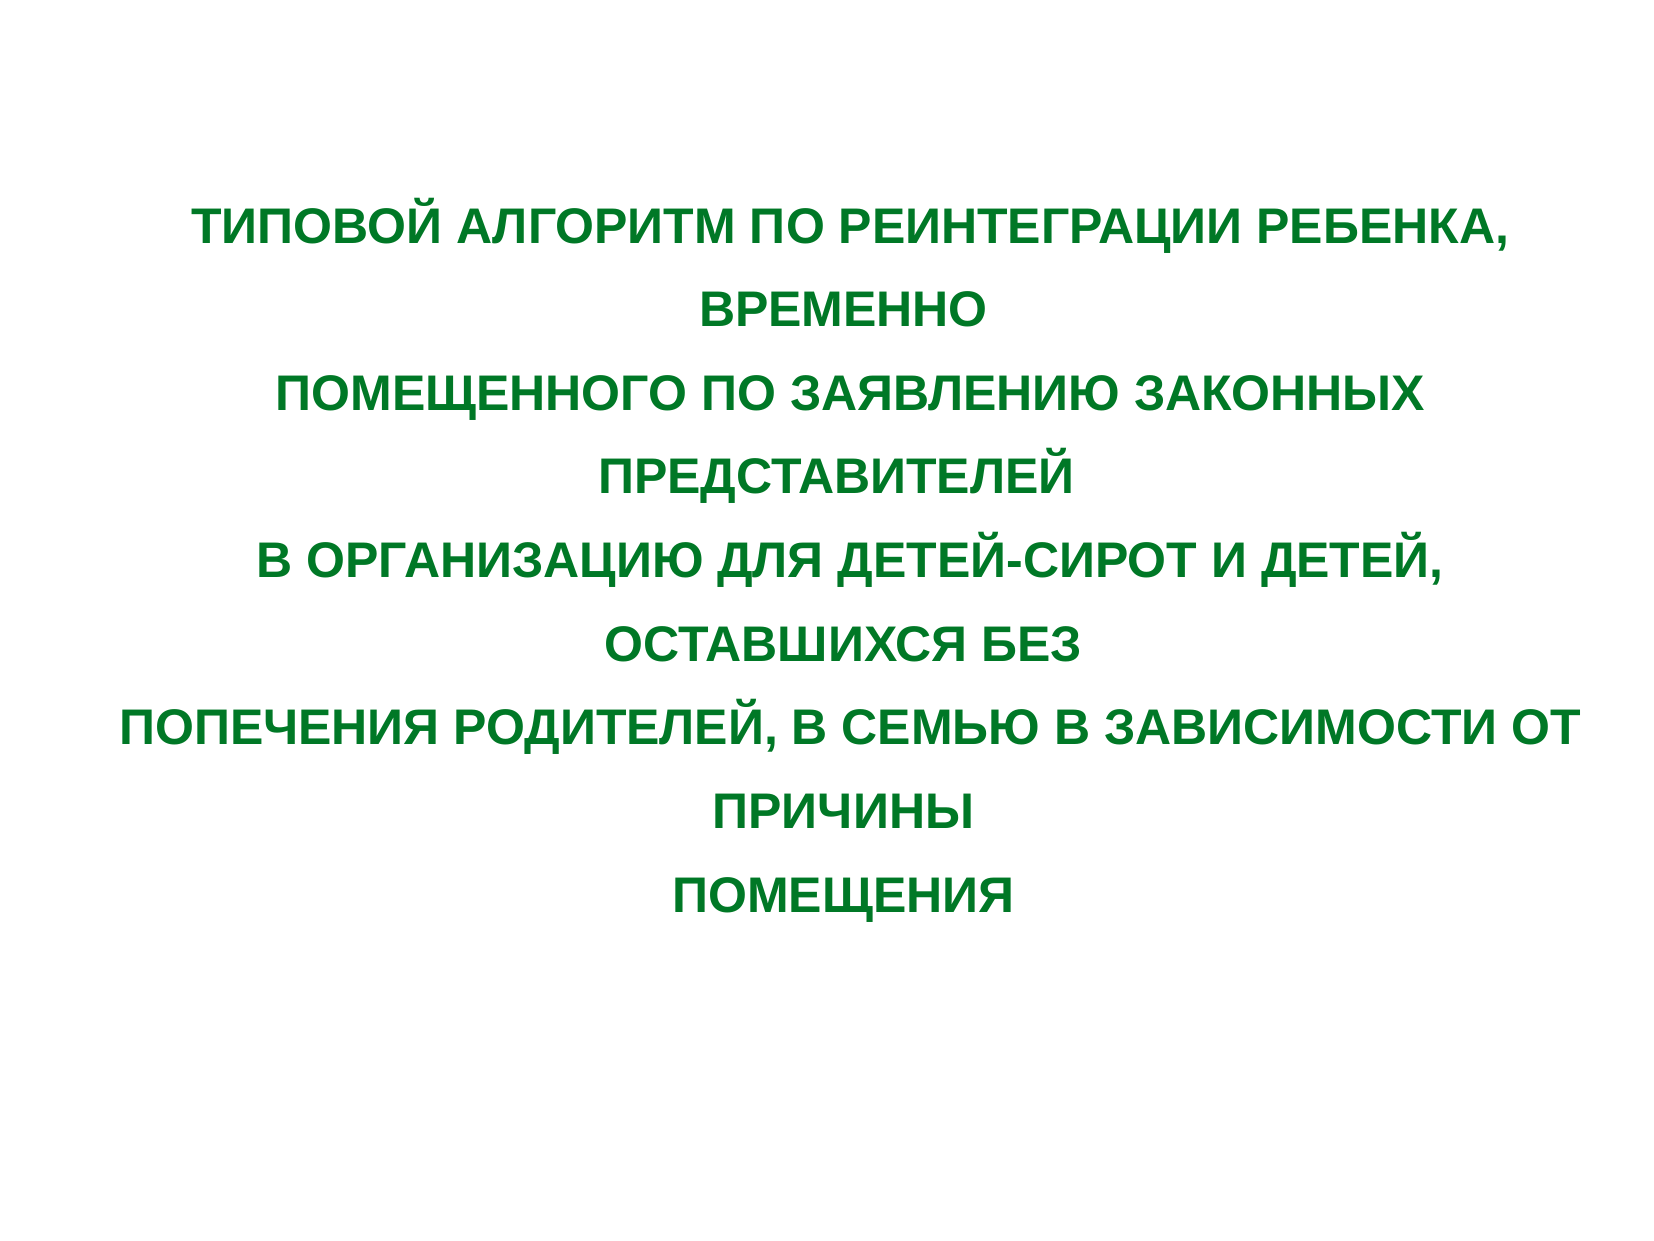

# ТИПОВОЙ АЛГОРИТМ ПО РЕИНТЕГРАЦИИ РЕБЕНКА, ВРЕМЕННО ПОМЕЩЕННОГО ПО ЗАЯВЛЕНИЮ ЗАКОННЫХ ПРЕДСТАВИТЕЛЕЙ В ОРГАНИЗАЦИЮ ДЛЯ ДЕТЕЙ-СИРОТ И ДЕТЕЙ, ОСТАВШИХСЯ БЕЗ ПОПЕЧЕНИЯ РОДИТЕЛЕЙ, В СЕМЬЮ В ЗАВИСИМОСТИ ОТ ПРИЧИНЫ ПОМЕЩЕНИЯ